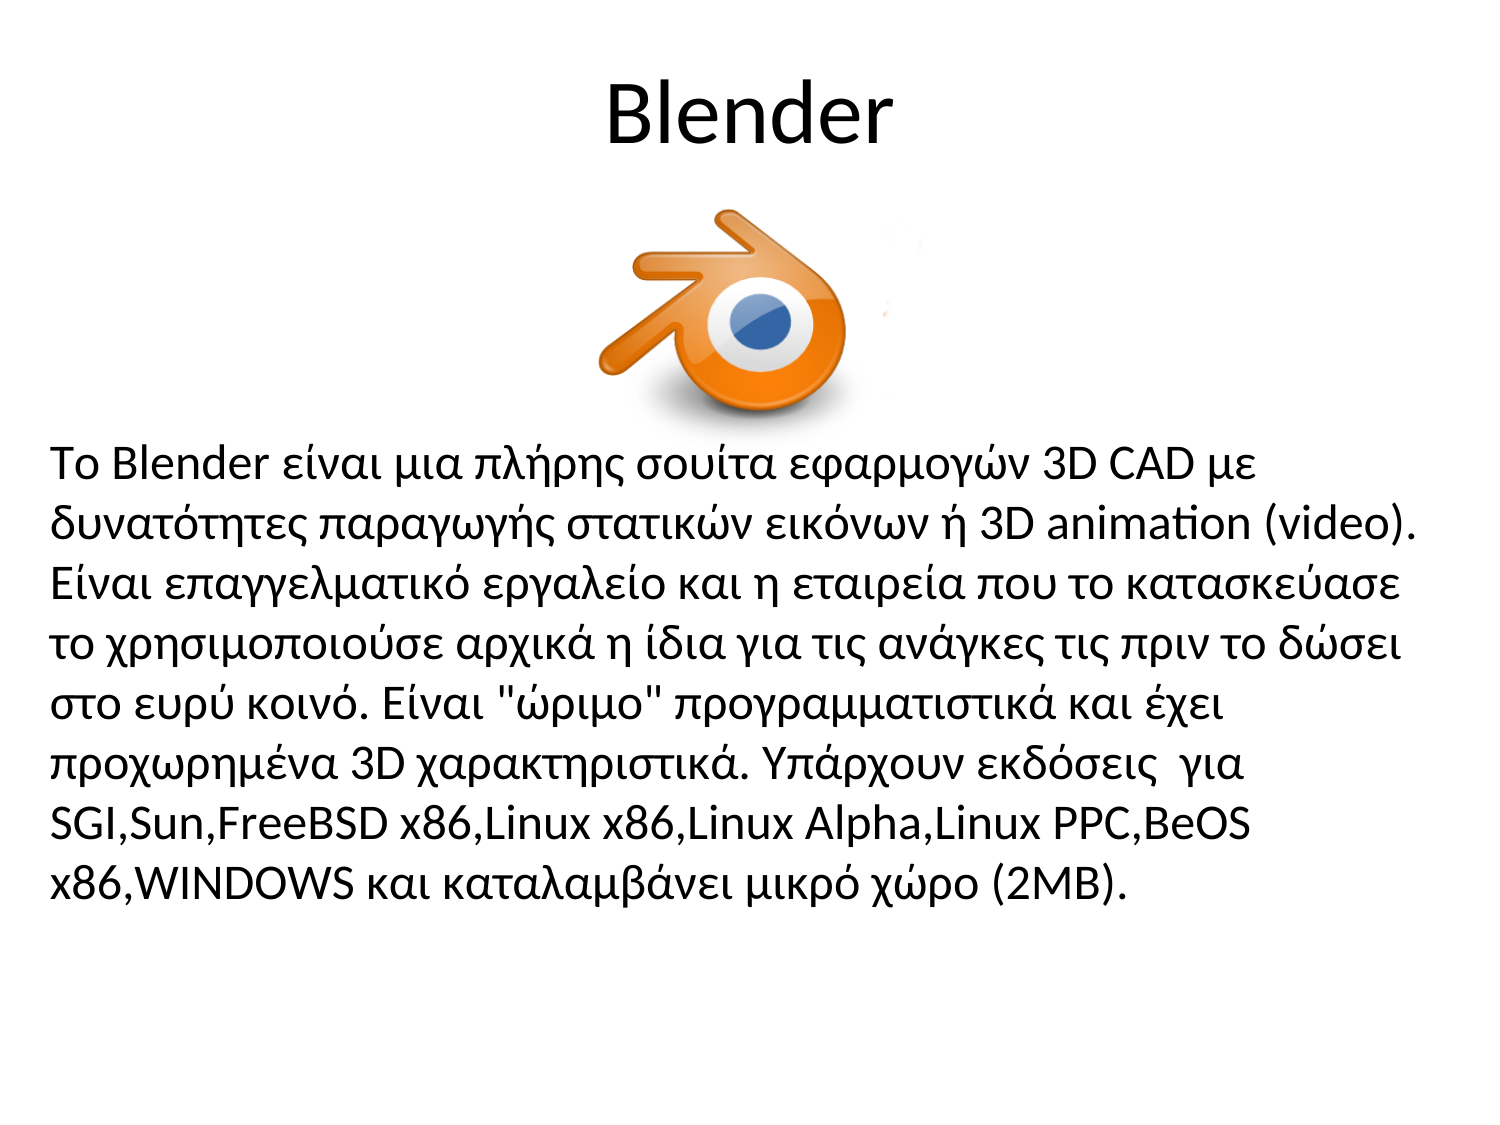

17/5/2013
Θεματα ΚτΠ/Γ
Blender
Το Blender είναι μια πλήρης σουίτα εφαρμογών 3D CAD με δυνατότητες παραγωγής στατικών εικόνων ή 3D animation (video). Είναι επαγγελματικό εργαλείο και η εταιρεία που το κατασκεύασε το χρησιμοποιούσε αρχικά η ίδια για τις ανάγκες τις πριν το δώσει στο ευρύ κοινό. Είναι "ώριμο" προγραμματιστικά και έχει προχωρημένα 3D χαρακτηριστικά. Υπάρχουν εκδόσεις για SGI,Sun,FreeBSD x86,Linux x86,Linux Alpha,Linux PPC,BeOS x86,WINDOWS και καταλαμβάνει μικρό χώρο (2ΜΒ).